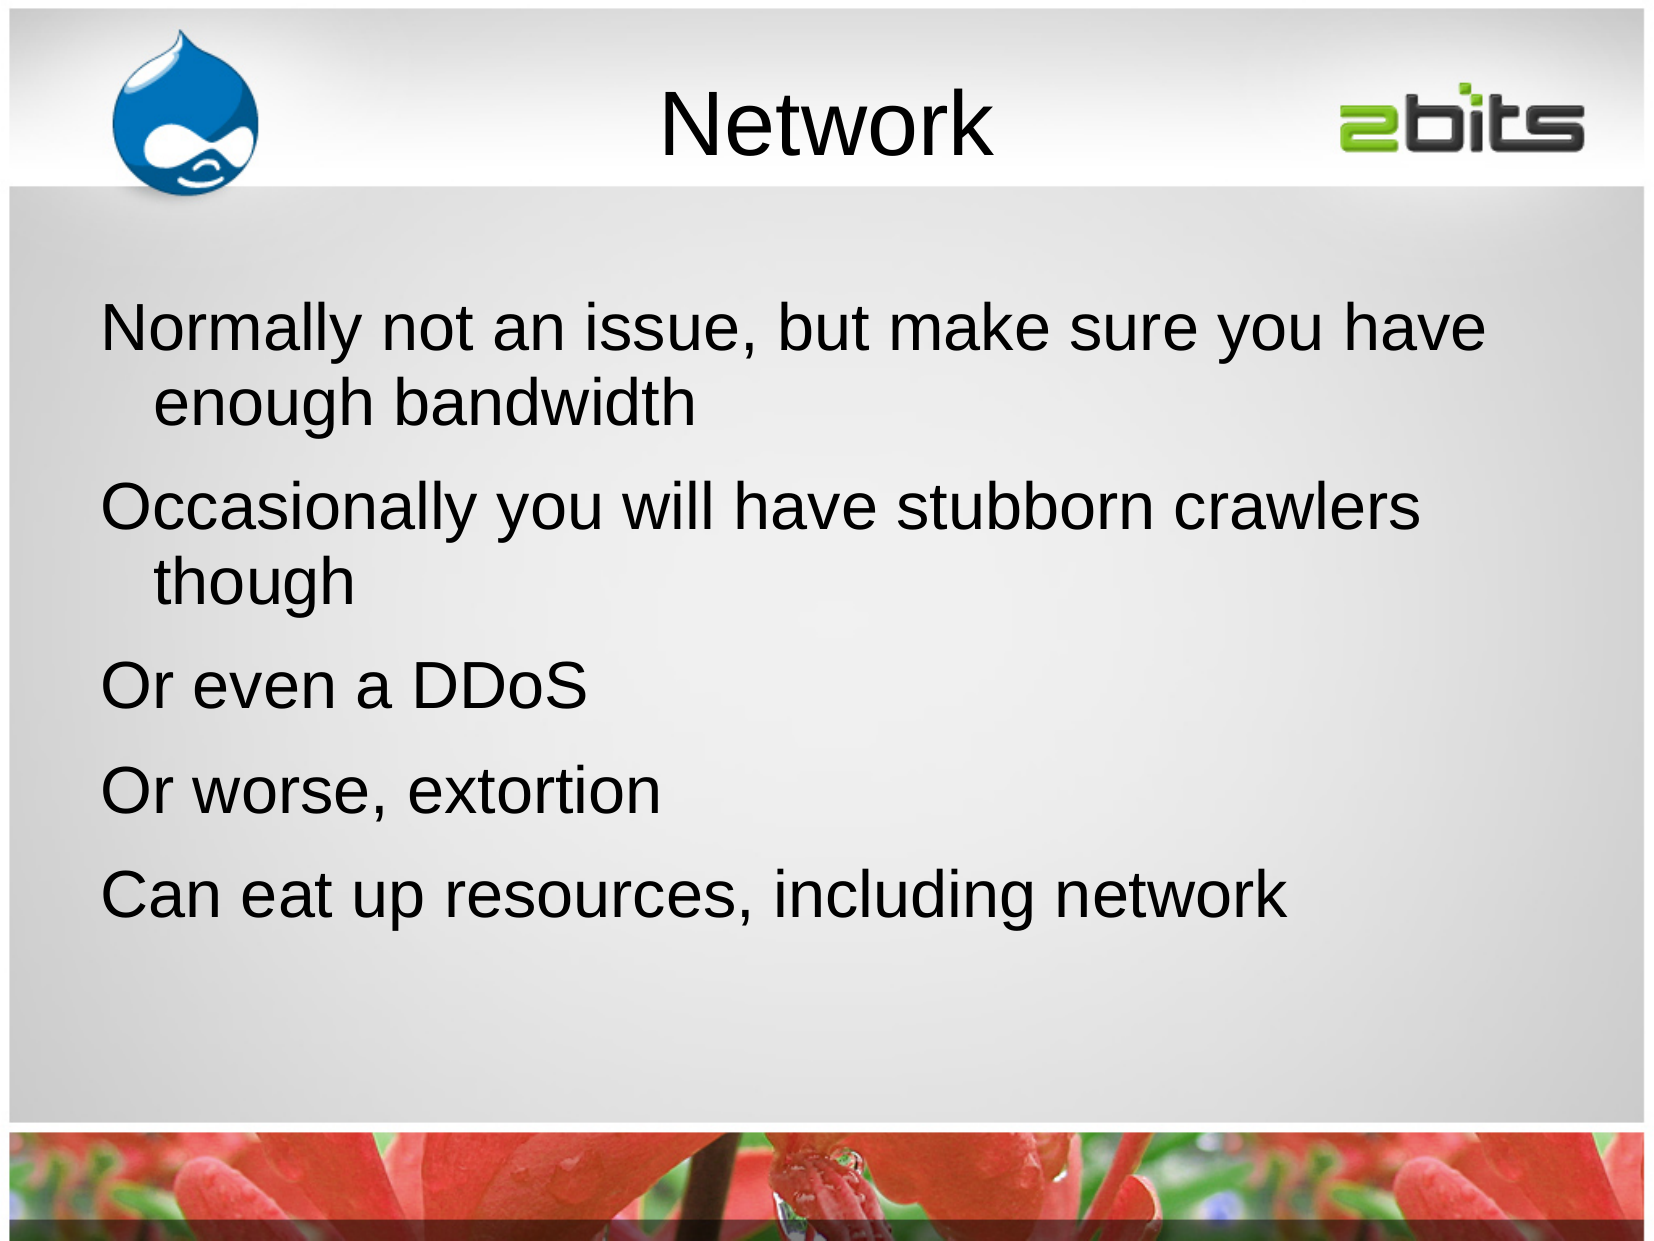

# Network
Normally not an issue, but make sure you have enough bandwidth
Occasionally you will have stubborn crawlers though
Or even a DDoS
Or worse, extortion
Can eat up resources, including network